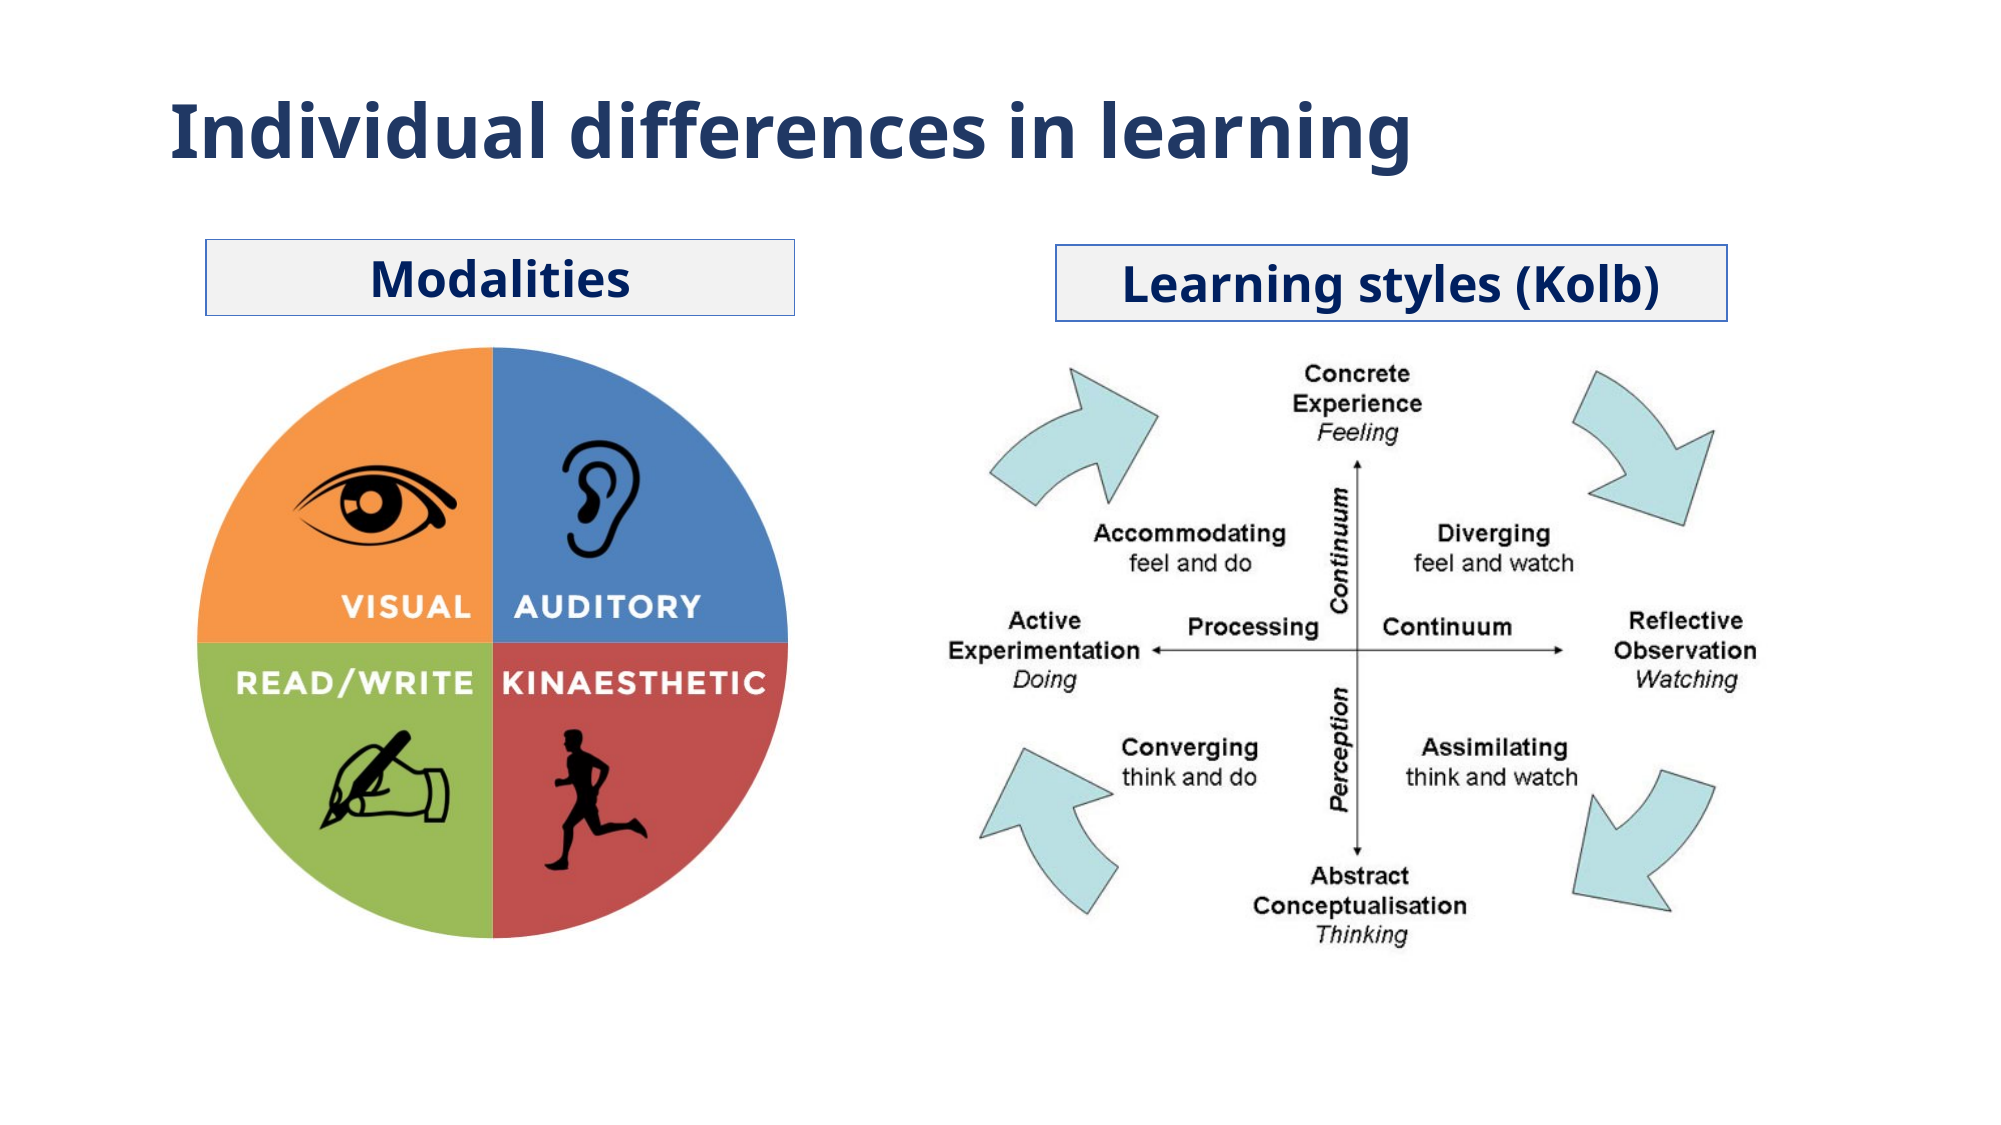

Individual differences in learning
Modalities
Learning styles (Kolb)